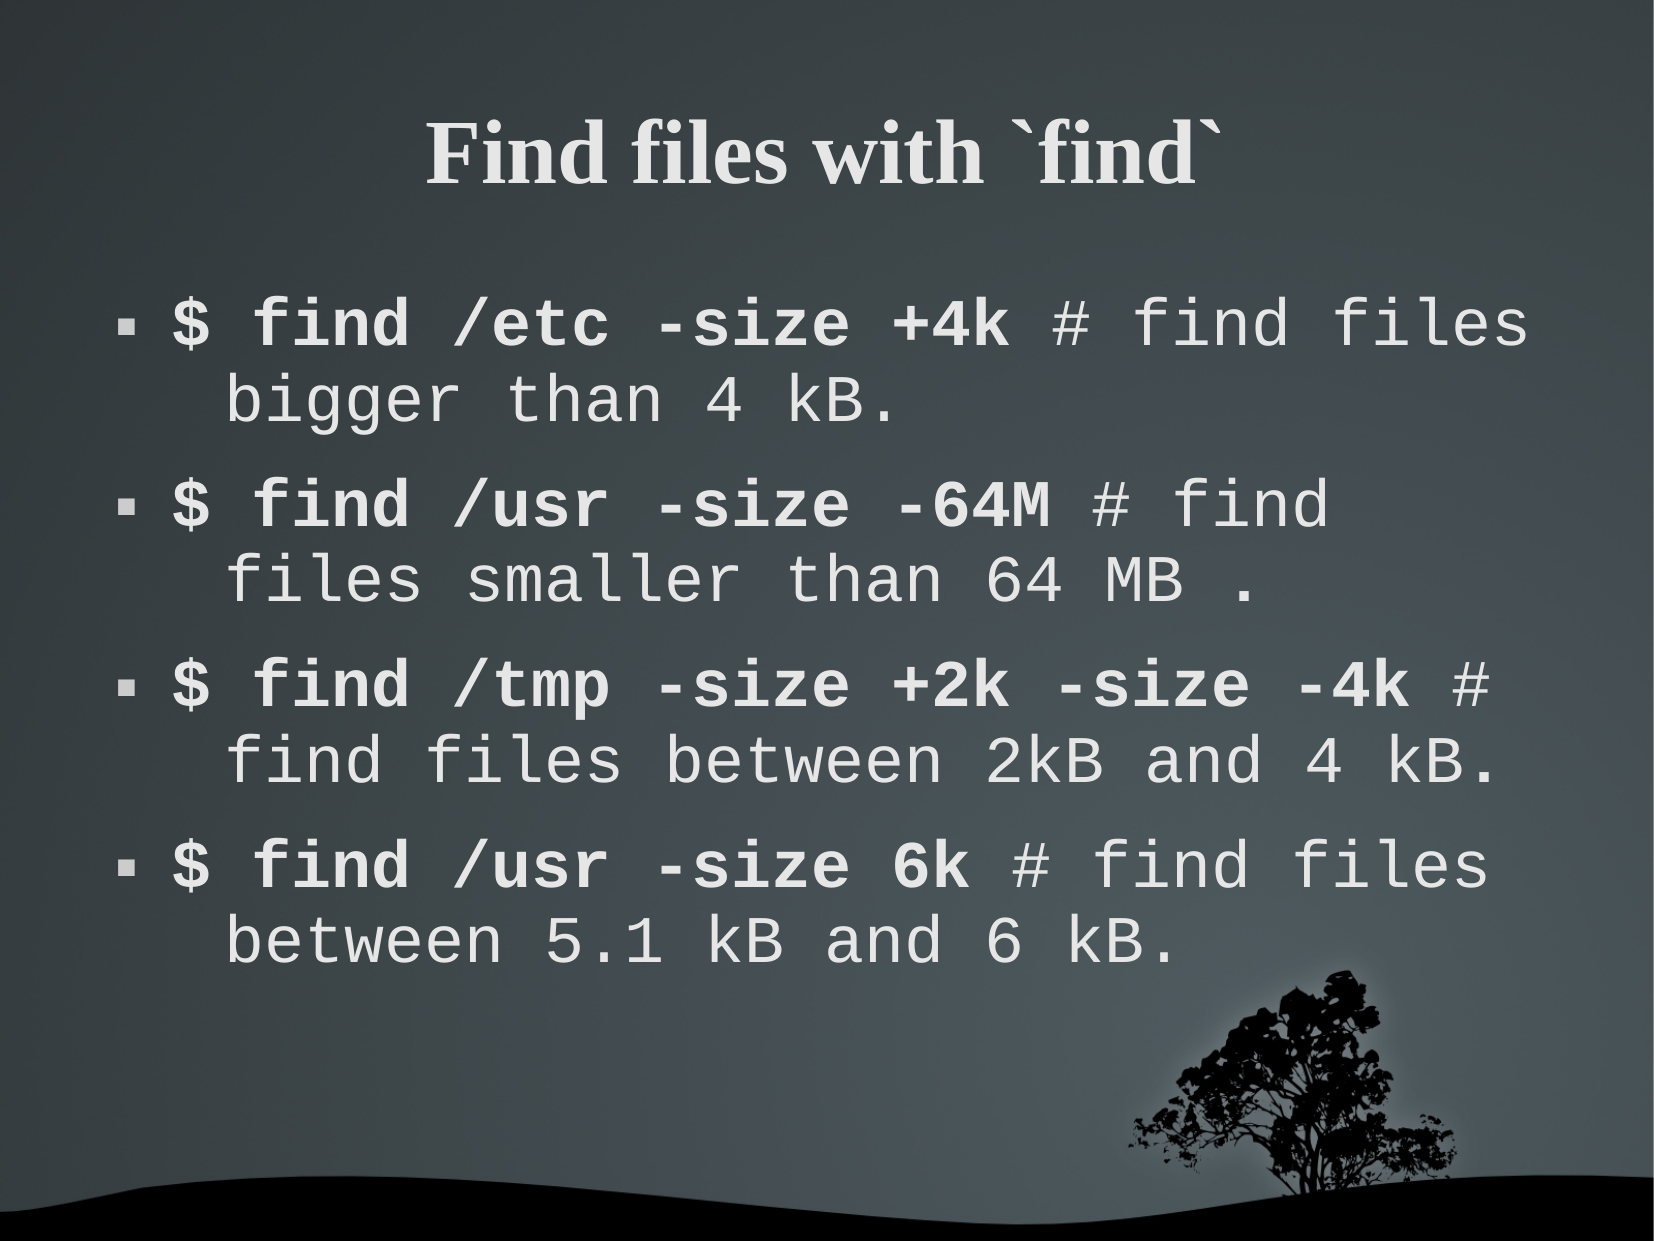

Find files with `find`
# $ find /etc -size +4k # find files bigger than 4 kB.
$ find /usr -size -64M # find files smaller than 64 ΜB .
$ find /tmp -size +2k -size -4k # find files between 2kB and 4 kB.
$ find /usr -size 6k # find files between 5.1 kB and 6 kB.